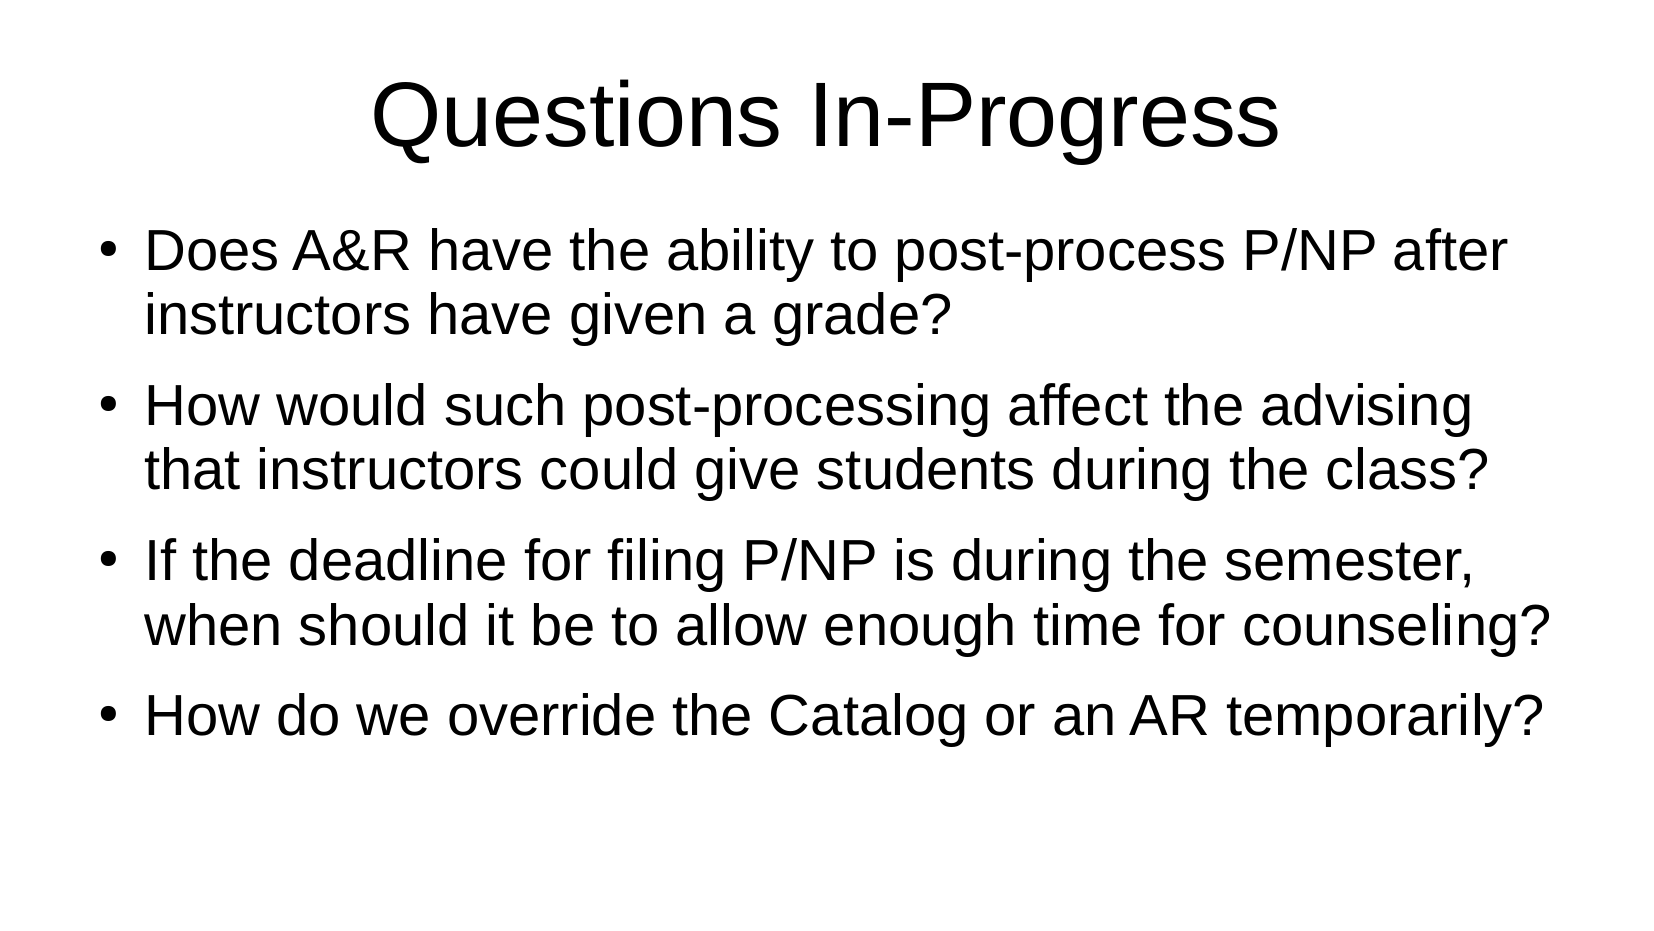

# Questions In-Progress
Does A&R have the ability to post-process P/NP after instructors have given a grade?
How would such post-processing affect the advising that instructors could give students during the class?
If the deadline for filing P/NP is during the semester, when should it be to allow enough time for counseling?
How do we override the Catalog or an AR temporarily?